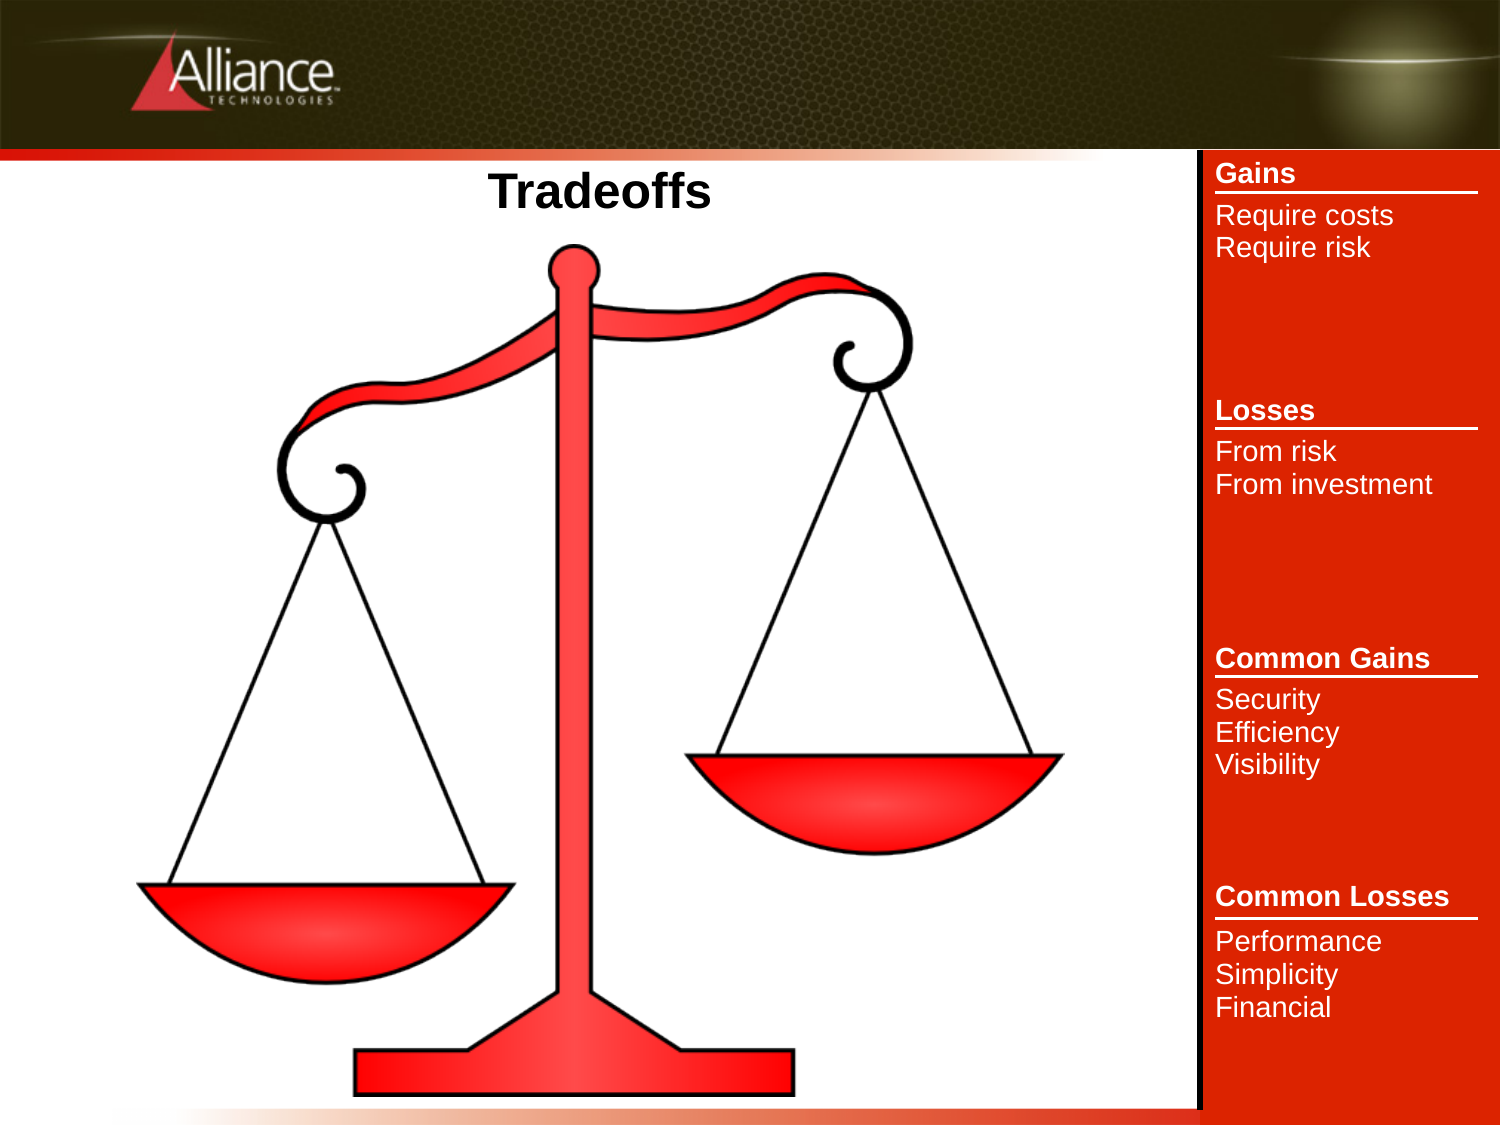

Gains
Tradeoffs
Require costs
Require risk
Losses
From risk
From investment
Common Gains
Security
Efficiency
Visibility
Common Losses
Performance
Simplicity
Financial